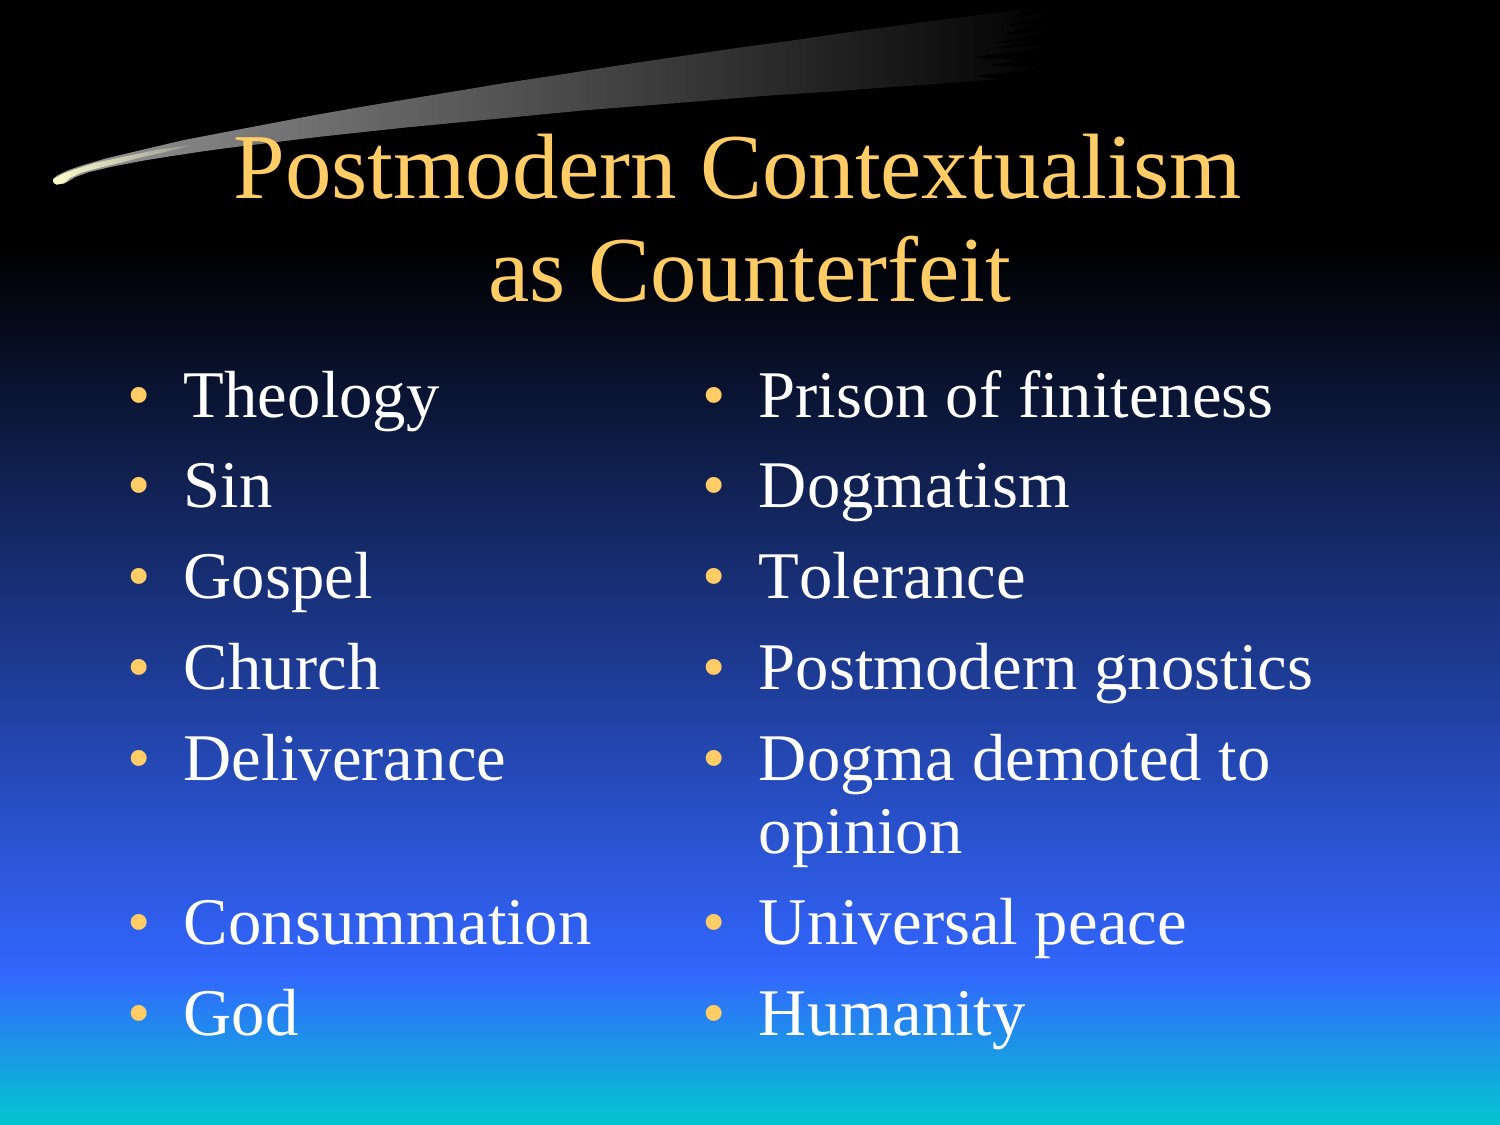

# Postmodern Contextualism as Counterfeit
Theology
Sin
Gospel
Church
Deliverance
Consummation
God
Prison of finiteness
Dogmatism
Tolerance
Postmodern gnostics
Dogma demoted to opinion
Universal peace
Humanity